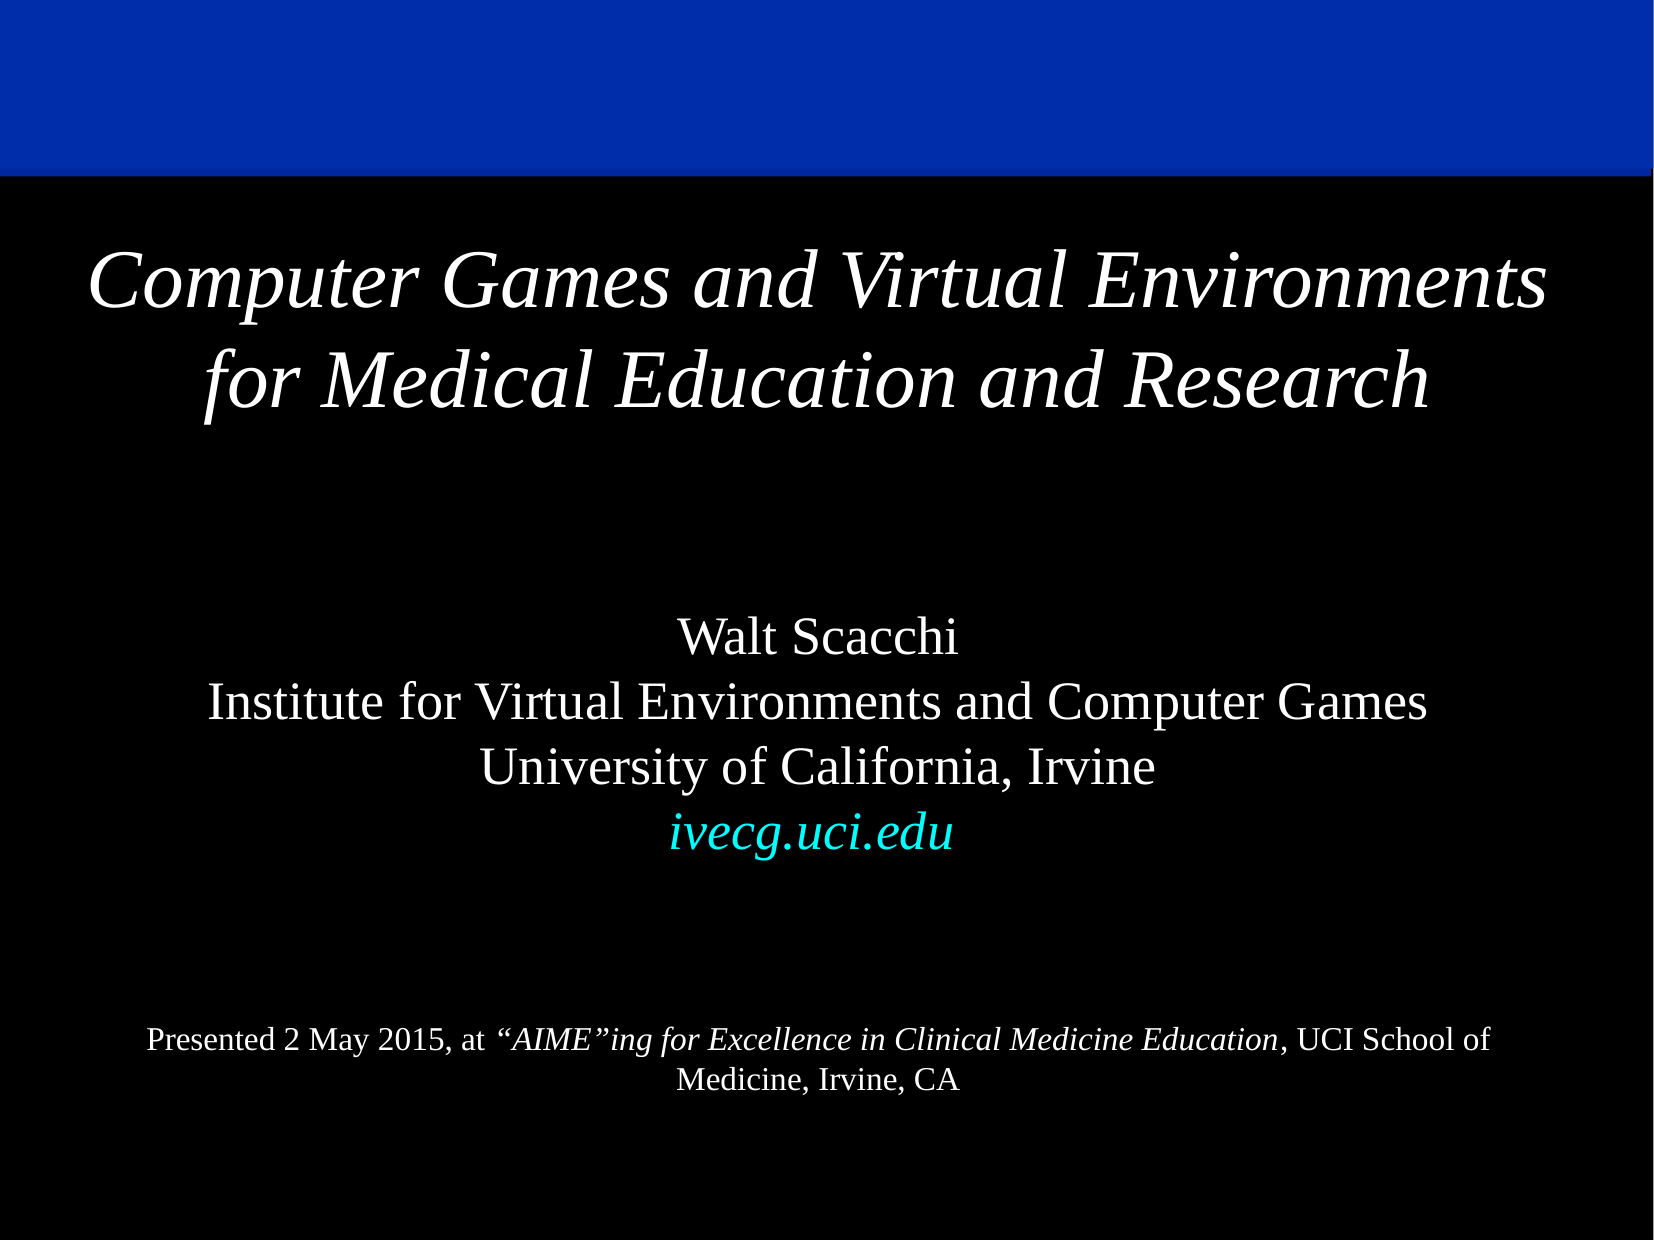

Computer Games and Virtual Environments for Medical Education and Research
Walt Scacchi
Institute for Virtual Environments and Computer Games
University of California, Irvine
ivecg.uci.edu
Presented 2 May 2015, at “AIME”ing for Excellence in Clinical Medicine Education, UCI School of Medicine, Irvine, CA